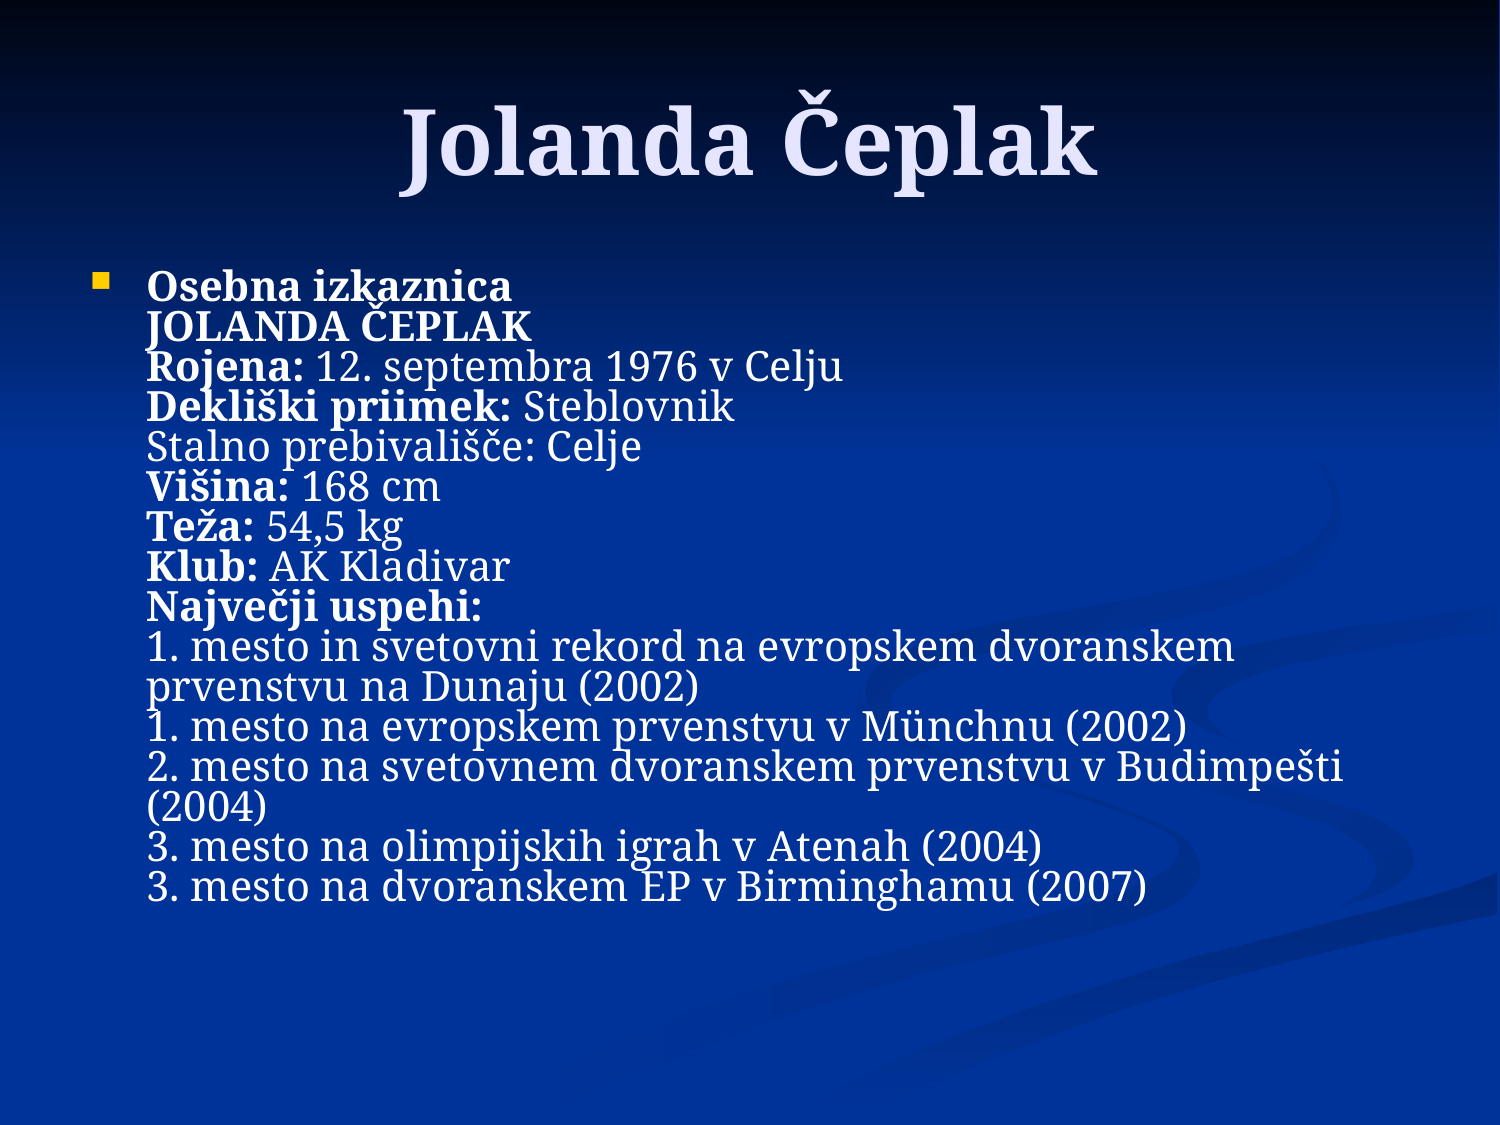

# Jolanda Čeplak
Osebna izkaznica
JOLANDA ČEPLAK
Rojena: 12. septembra 1976 v Celju
Dekliški priimek: Steblovnik
Stalno prebivališče: Celje
Višina: 168 cm
Teža: 54,5 kg
Klub: AK Kladivar
Največji uspehi:
1. mesto in svetovni rekord na evropskem dvoranskem prvenstvu na Dunaju (2002)
1. mesto na evropskem prvenstvu v Münchnu (2002)
2. mesto na svetovnem dvoranskem prvenstvu v Budimpešti (2004)
3. mesto na olimpijskih igrah v Atenah (2004)
3. mesto na dvoranskem EP v Birminghamu (2007)